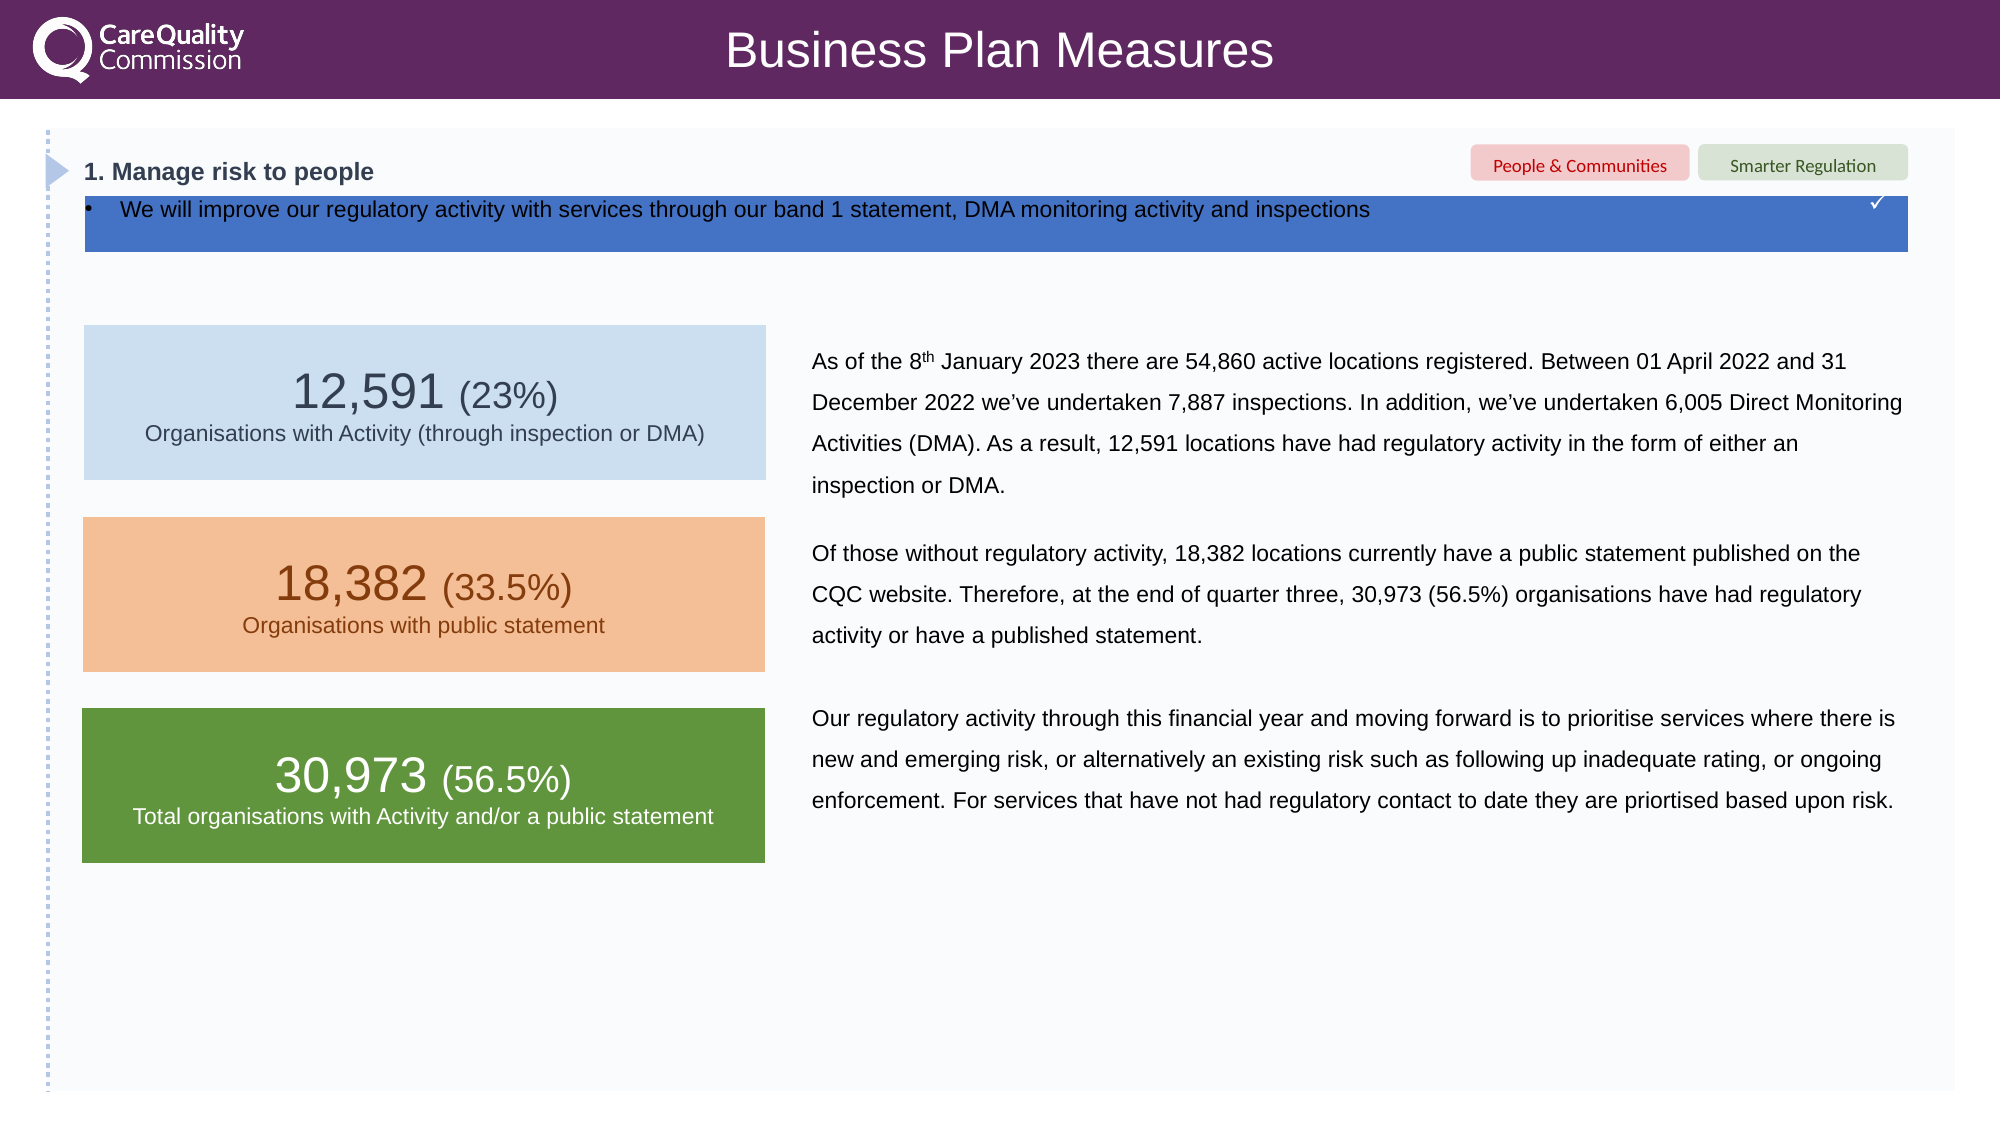

Business Plan Measures
Smarter Regulation
People & Communities
1. Manage risk to people
| We will improve our regulatory activity with services through our band 1 statement, DMA monitoring activity and inspections |  |
| --- | --- |
12,591 (23%)
Organisations with Activity (through inspection or DMA)
As of the 8th January 2023 there are 54,860 active locations registered. Between 01 April 2022 and 31 December 2022 we’ve undertaken 7,887 inspections. In addition, we’ve undertaken 6,005 Direct Monitoring Activities (DMA). As a result, 12,591 locations have had regulatory activity in the form of either an inspection or DMA.
Of those without regulatory activity, 18,382 locations currently have a public statement published on the CQC website. Therefore, at the end of quarter three, 30,973 (56.5%) organisations have had regulatory activity or have a published statement.
Our regulatory activity through this financial year and moving forward is to prioritise services where there is new and emerging risk, or alternatively an existing risk such as following up inadequate rating, or ongoing enforcement. For services that have not had regulatory contact to date they are priortised based upon risk.
18,382 (33.5%)
Organisations with public statement
30,973 (56.5%)
Total organisations with Activity and/or a public statement